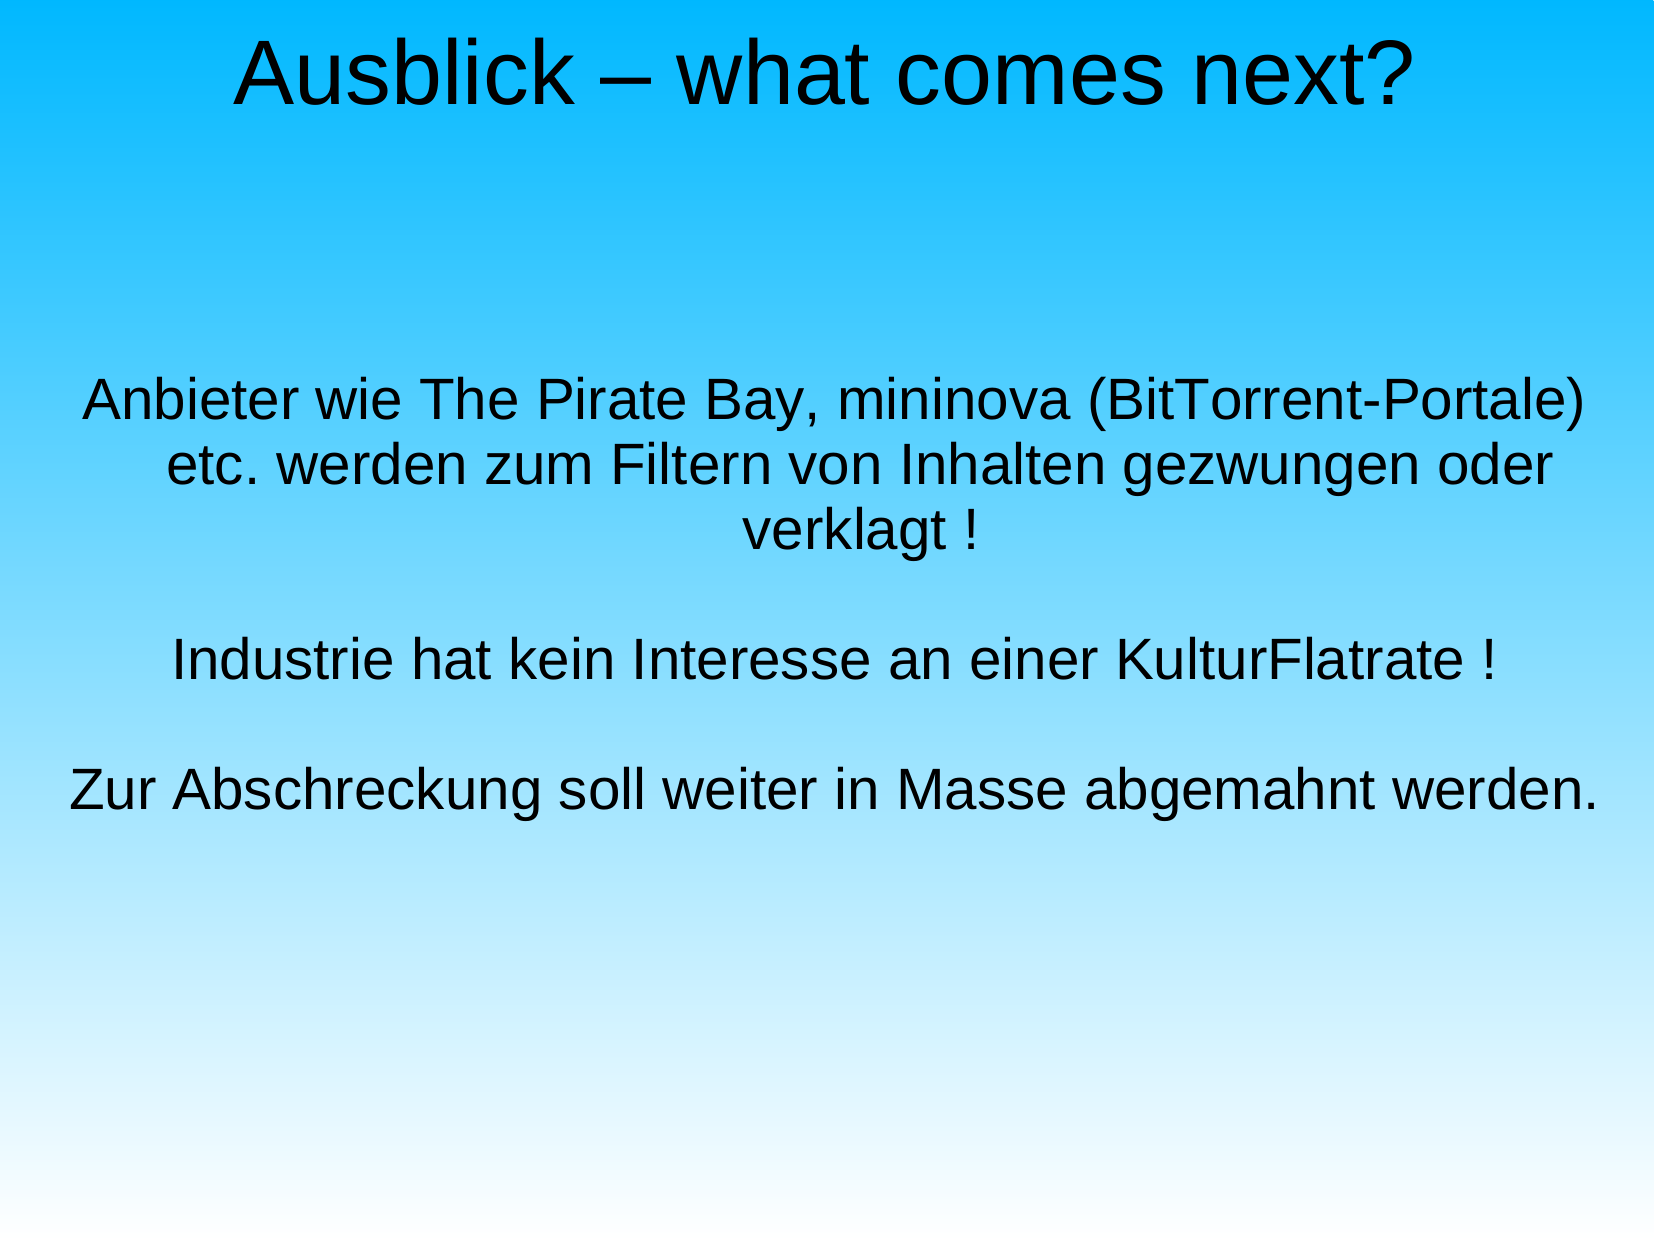

# Ausblick – what comes next?
Anbieter wie The Pirate Bay, mininova (BitTorrent-Portale) etc. werden zum Filtern von Inhalten gezwungen oder verklagt !
Industrie hat kein Interesse an einer KulturFlatrate !
Zur Abschreckung soll weiter in Masse abgemahnt werden.